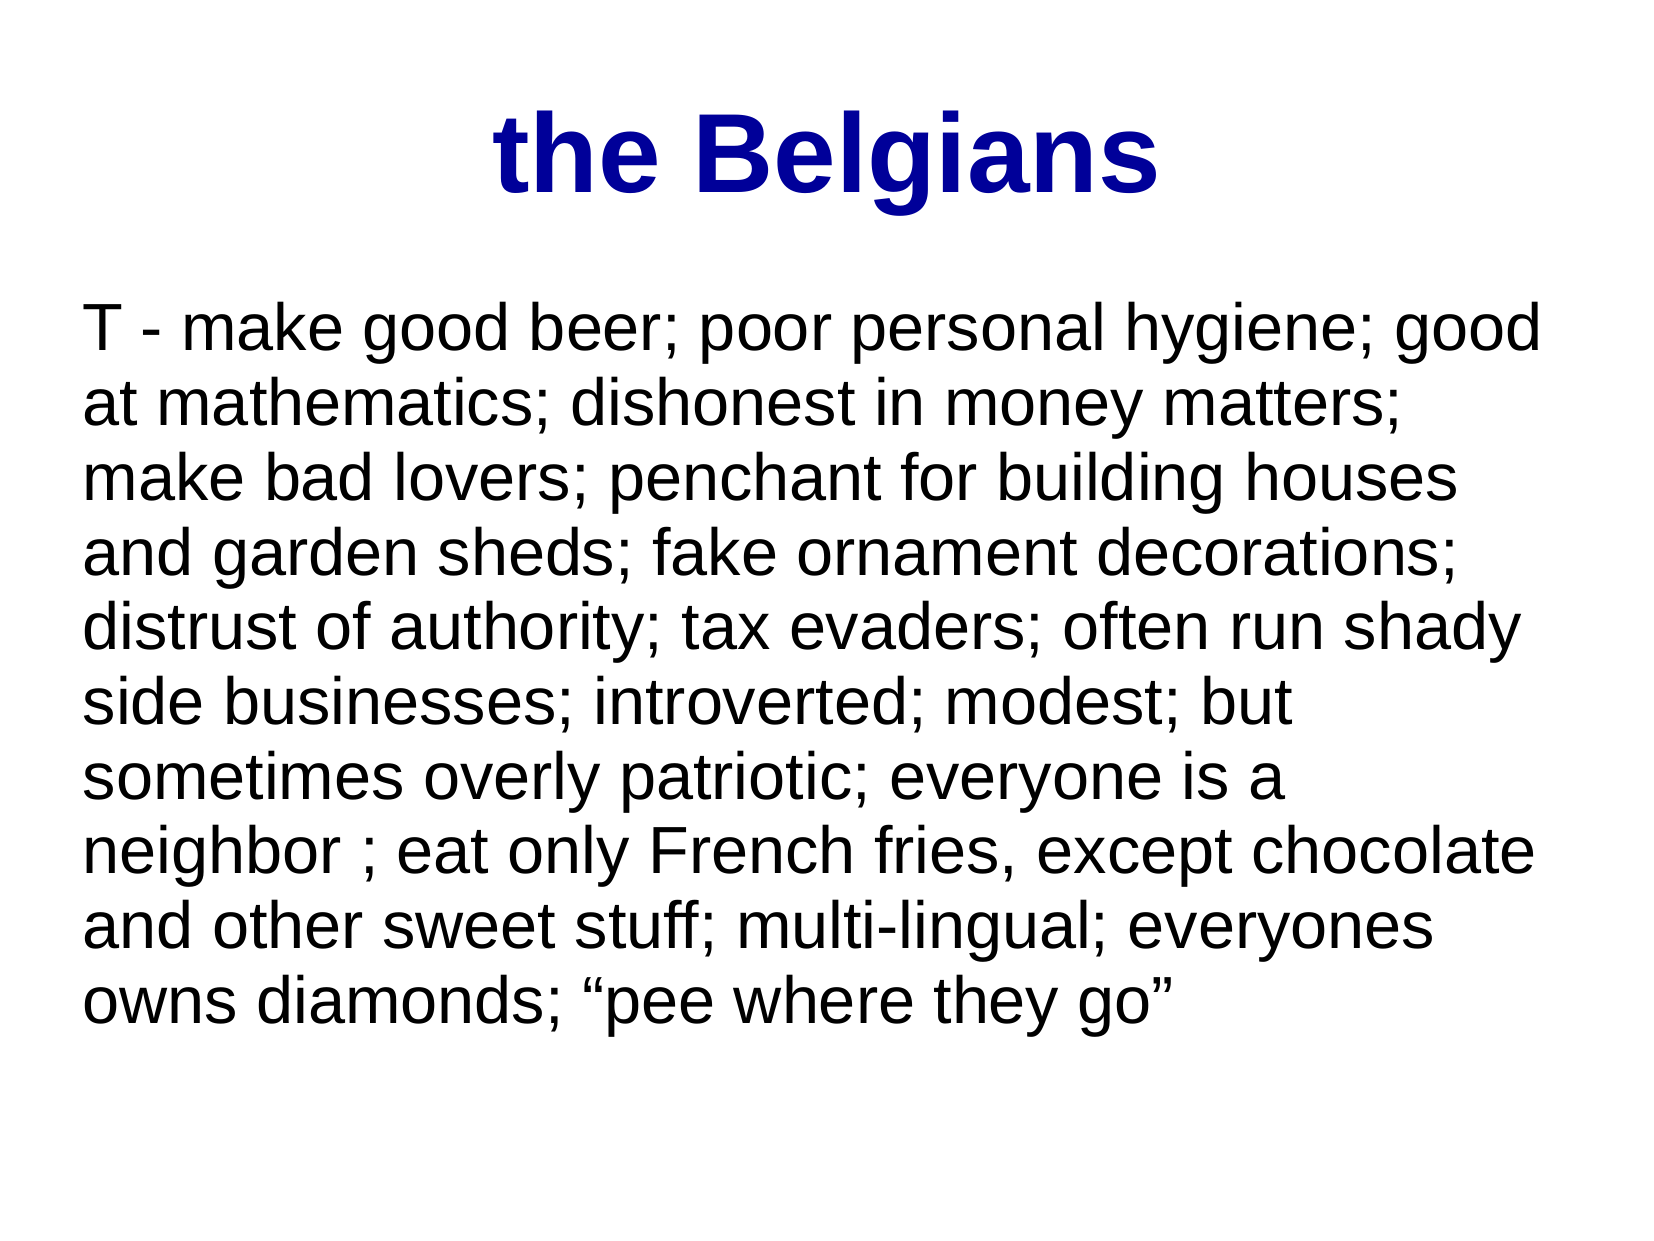

# the Belgians
T - make good beer; poor personal hygiene; good at mathematics; dishonest in money matters; make bad lovers; penchant for building houses and garden sheds; fake ornament decorations; distrust of authority; tax evaders; often run shady side businesses; introverted; modest; but sometimes overly patriotic; everyone is a neighbor ; eat only French fries, except chocolate and other sweet stuff; multi-lingual; everyones owns diamonds; “pee where they go”